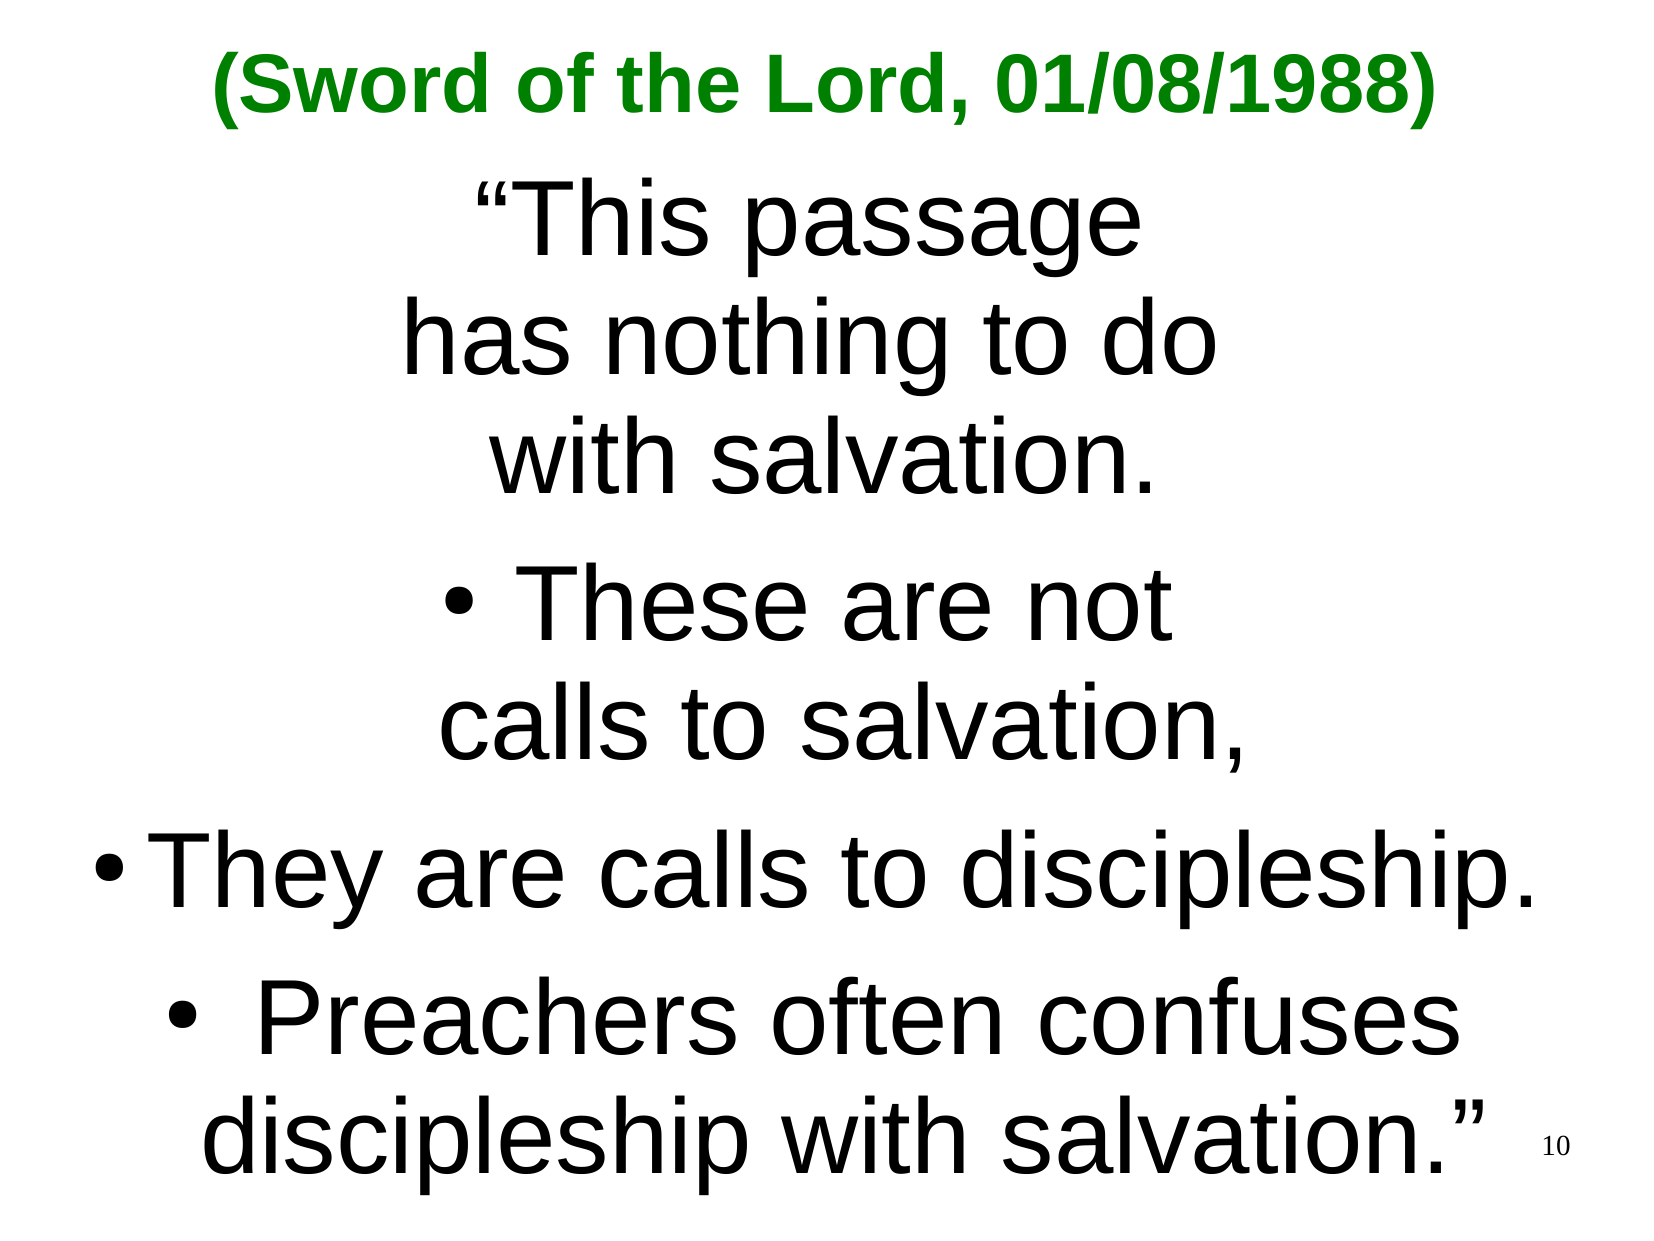

# (Sword of the Lord, 01/08/1988)
“This passage
has nothing to do
with salvation.
These are not
calls to salvation,
They are calls to discipleship.
 Preachers often confuses
discipleship with salvation.”
10